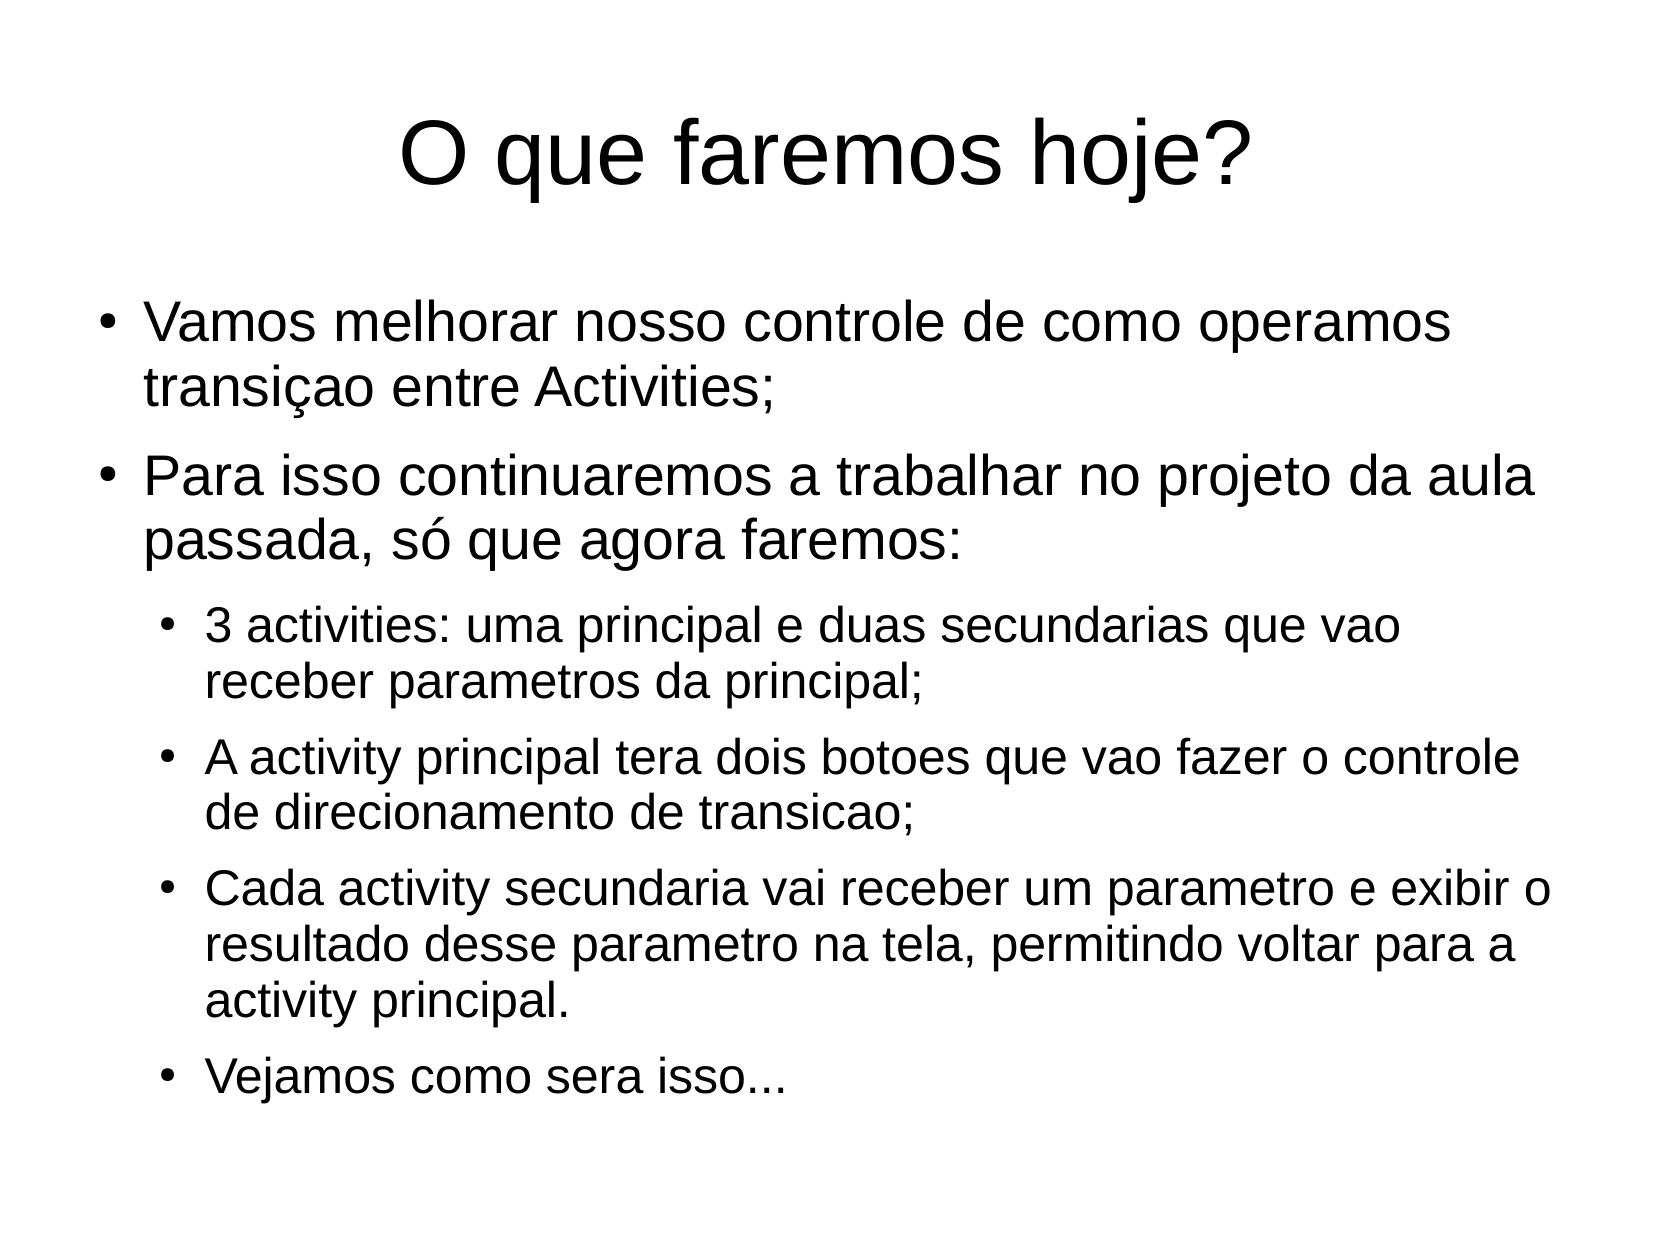

# O que faremos hoje?
Vamos melhorar nosso controle de como operamos transiçao entre Activities;
Para isso continuaremos a trabalhar no projeto da aula passada, só que agora faremos:
3 activities: uma principal e duas secundarias que vao receber parametros da principal;
A activity principal tera dois botoes que vao fazer o controle de direcionamento de transicao;
Cada activity secundaria vai receber um parametro e exibir o resultado desse parametro na tela, permitindo voltar para a activity principal.
Vejamos como sera isso...